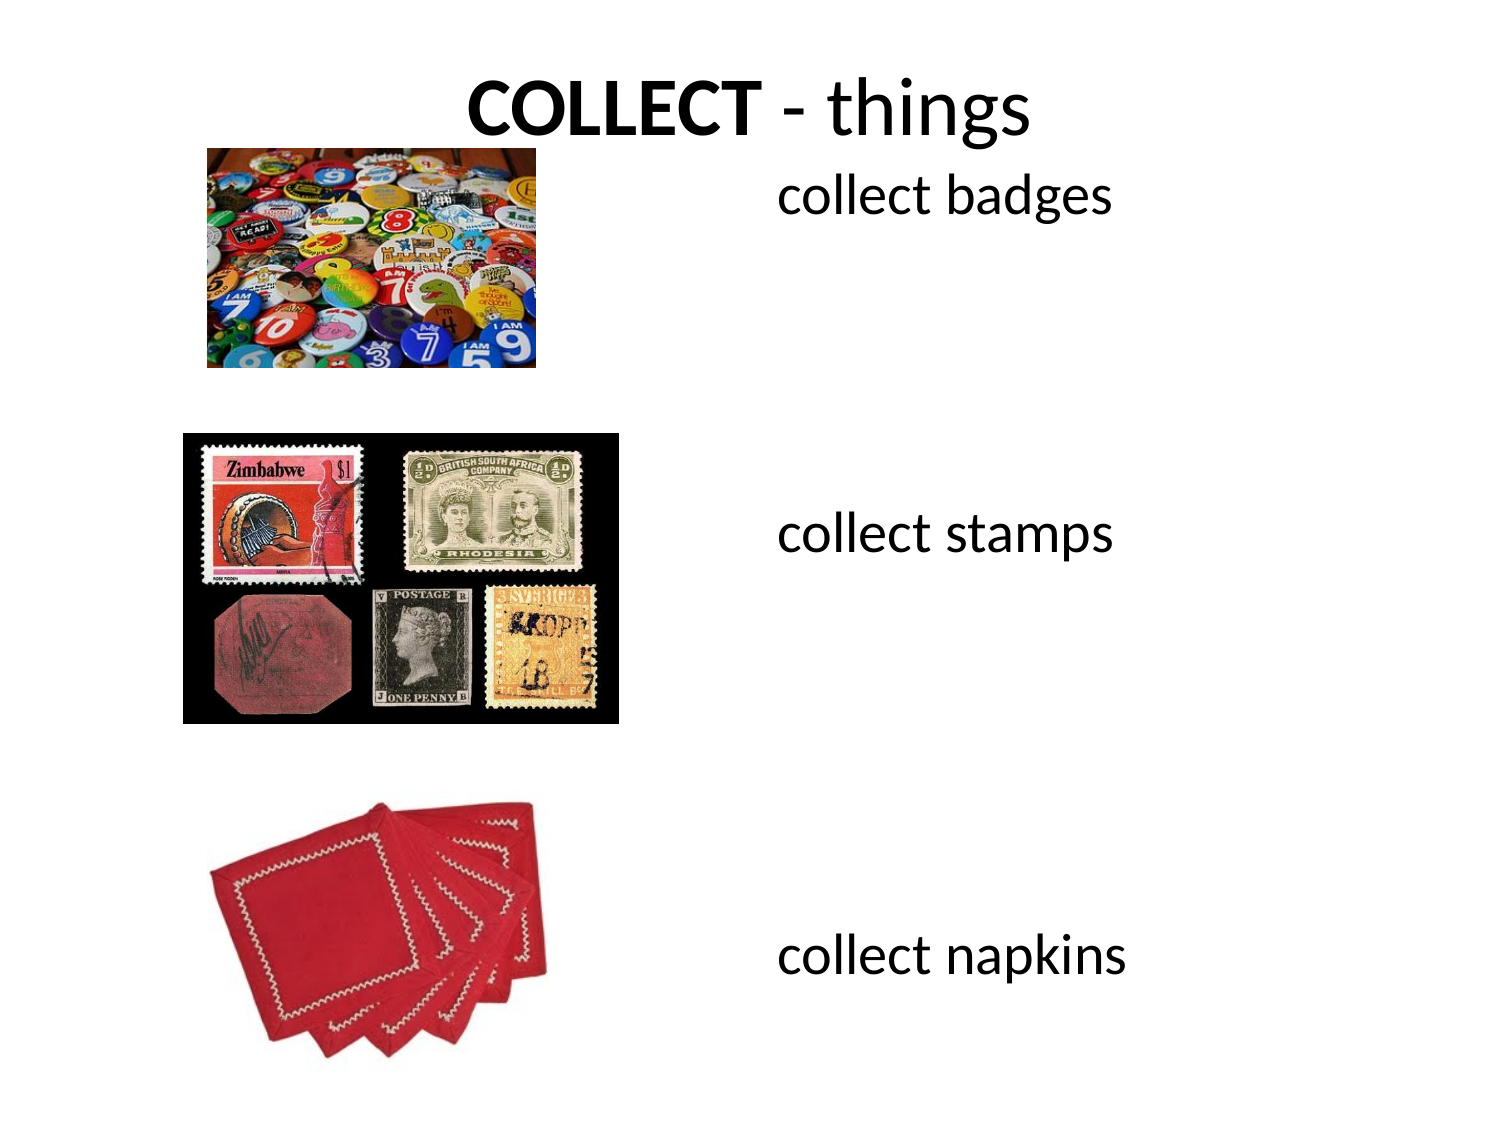

# COLLECT - things
collect badges
collect stamps
collect napkins